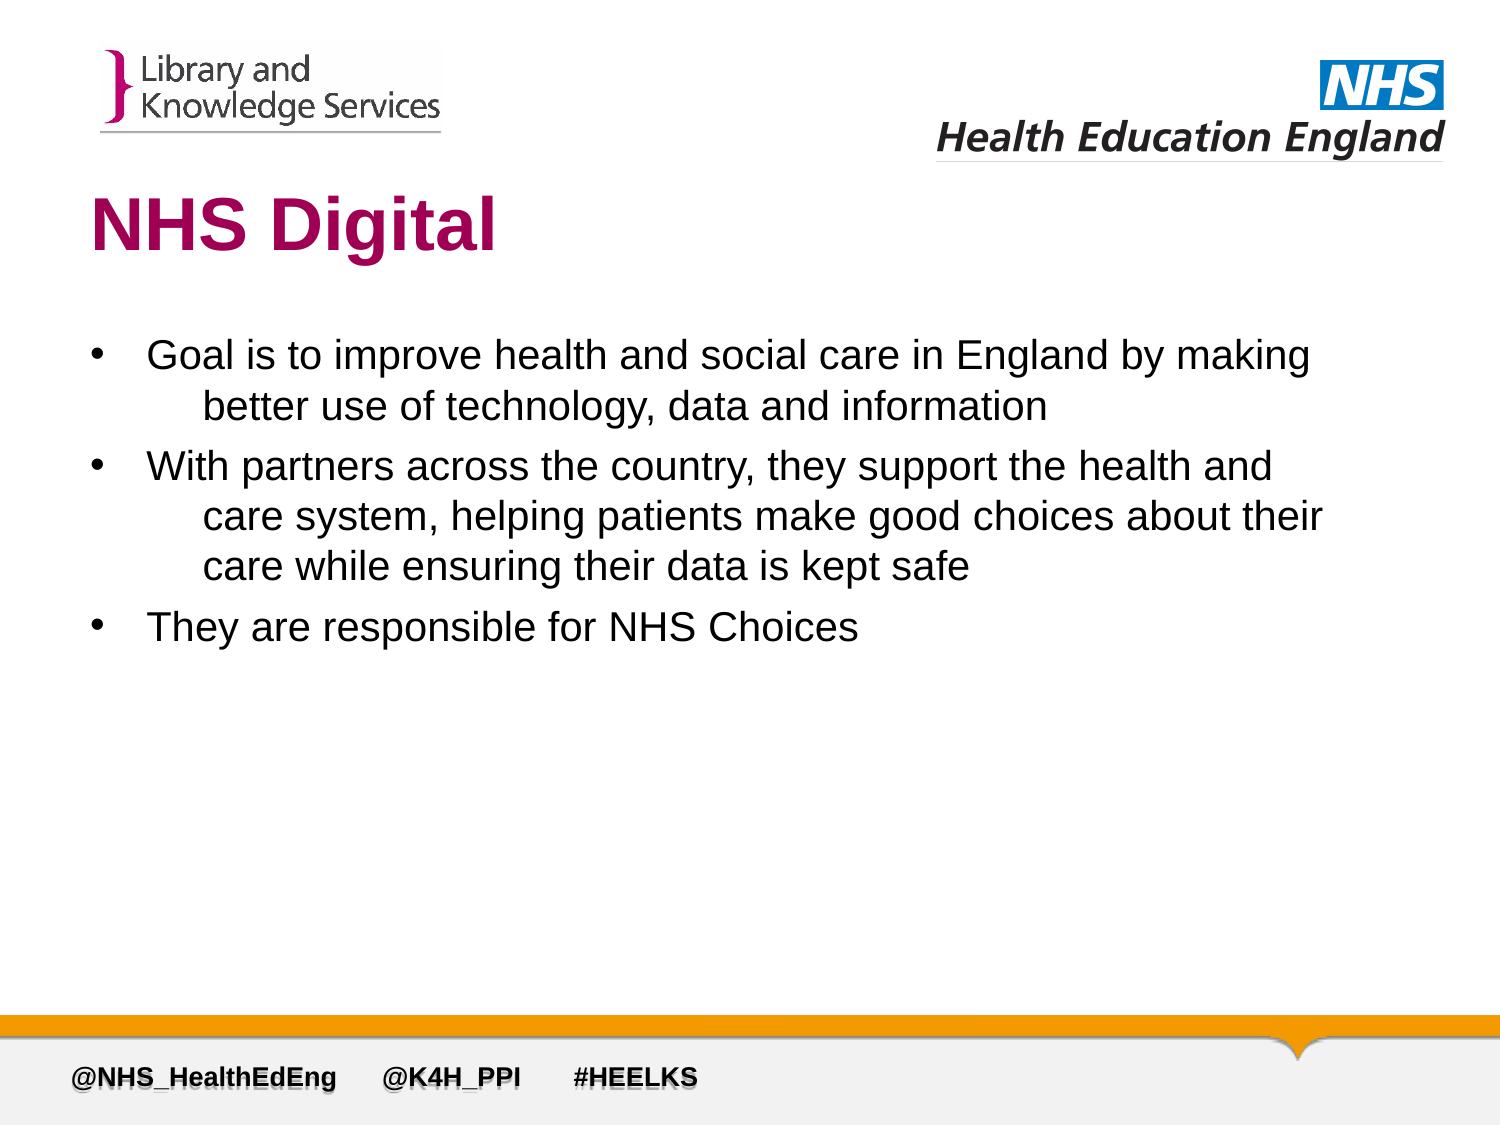

# NHS Digital
Goal is to improve health and social care in England by making better use of technology, data and information
With partners across the country, they support the health and care system, helping patients make good choices about their care while ensuring their data is kept safe
They are responsible for NHS Choices
@NHS_HealthEdEng @K4H_PPI #HEELKS